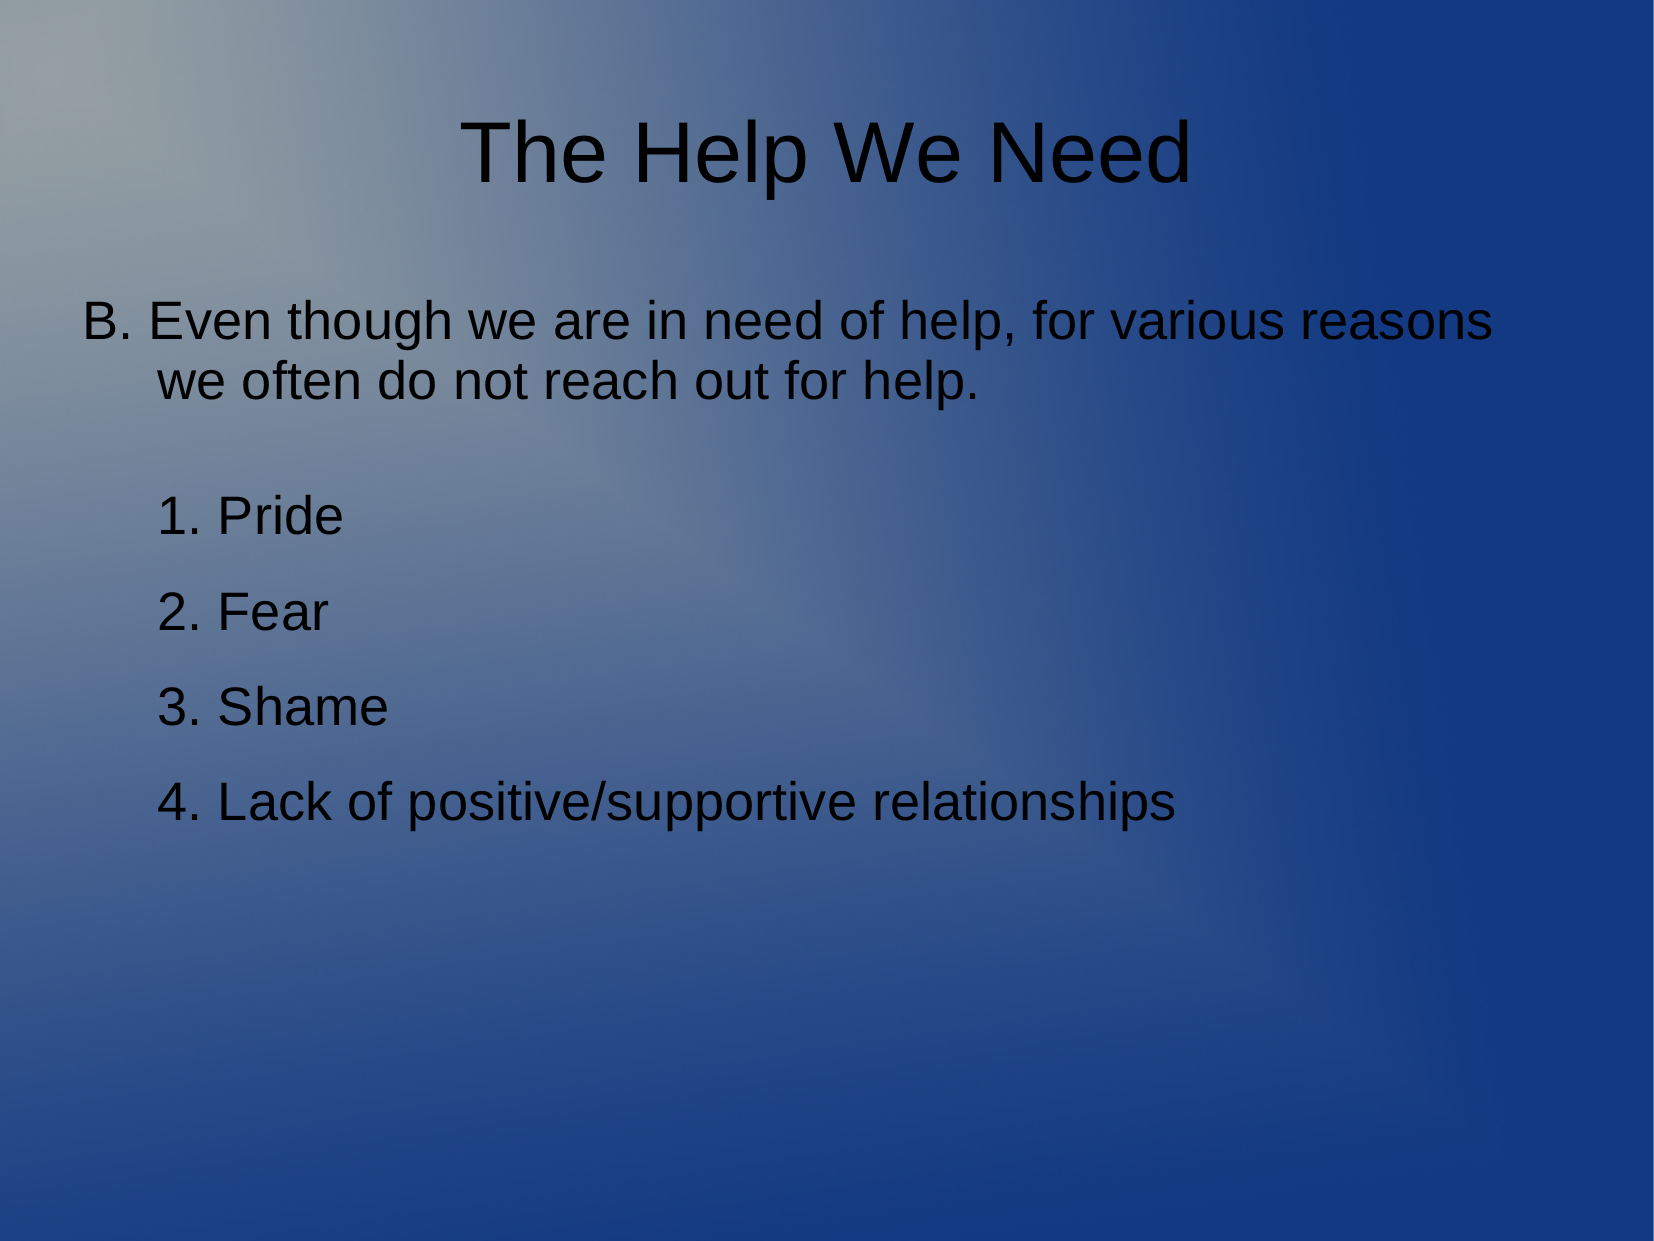

# The Help We Need
B. Even though we are in need of help, for various reasons 	we often do not reach out for help.
	1. Pride
	2. Fear
	3. Shame
	4. Lack of positive/supportive relationships